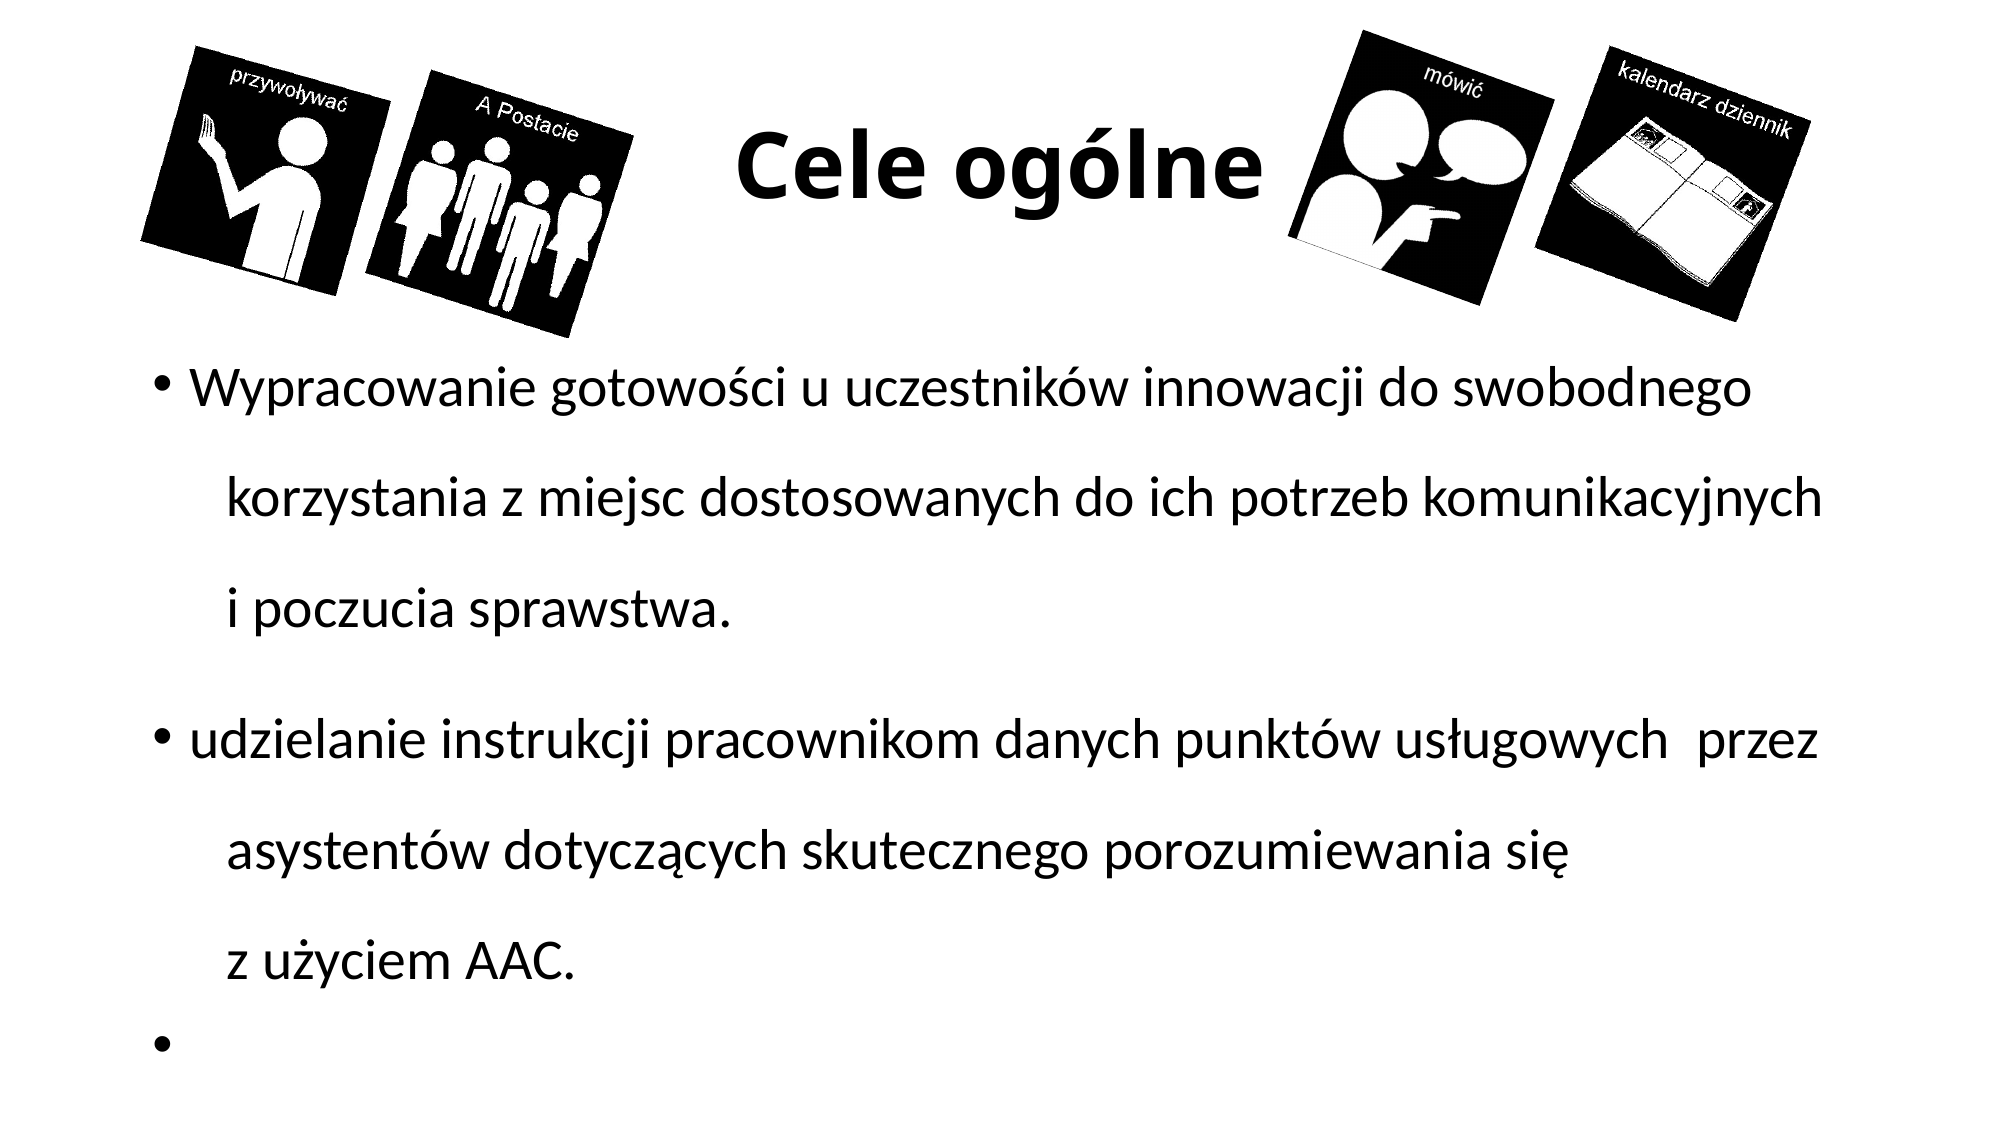

# Cele ogólne
Wypracowanie gotowości u uczestników innowacji do swobodnego korzystania z miejsc dostosowanych do ich potrzeb komunikacyjnych
i poczucia sprawstwa.
udzielanie instrukcji pracownikom danych punktów usługowych przez asystentów dotyczących skutecznego porozumiewania się
z użyciem AAC.